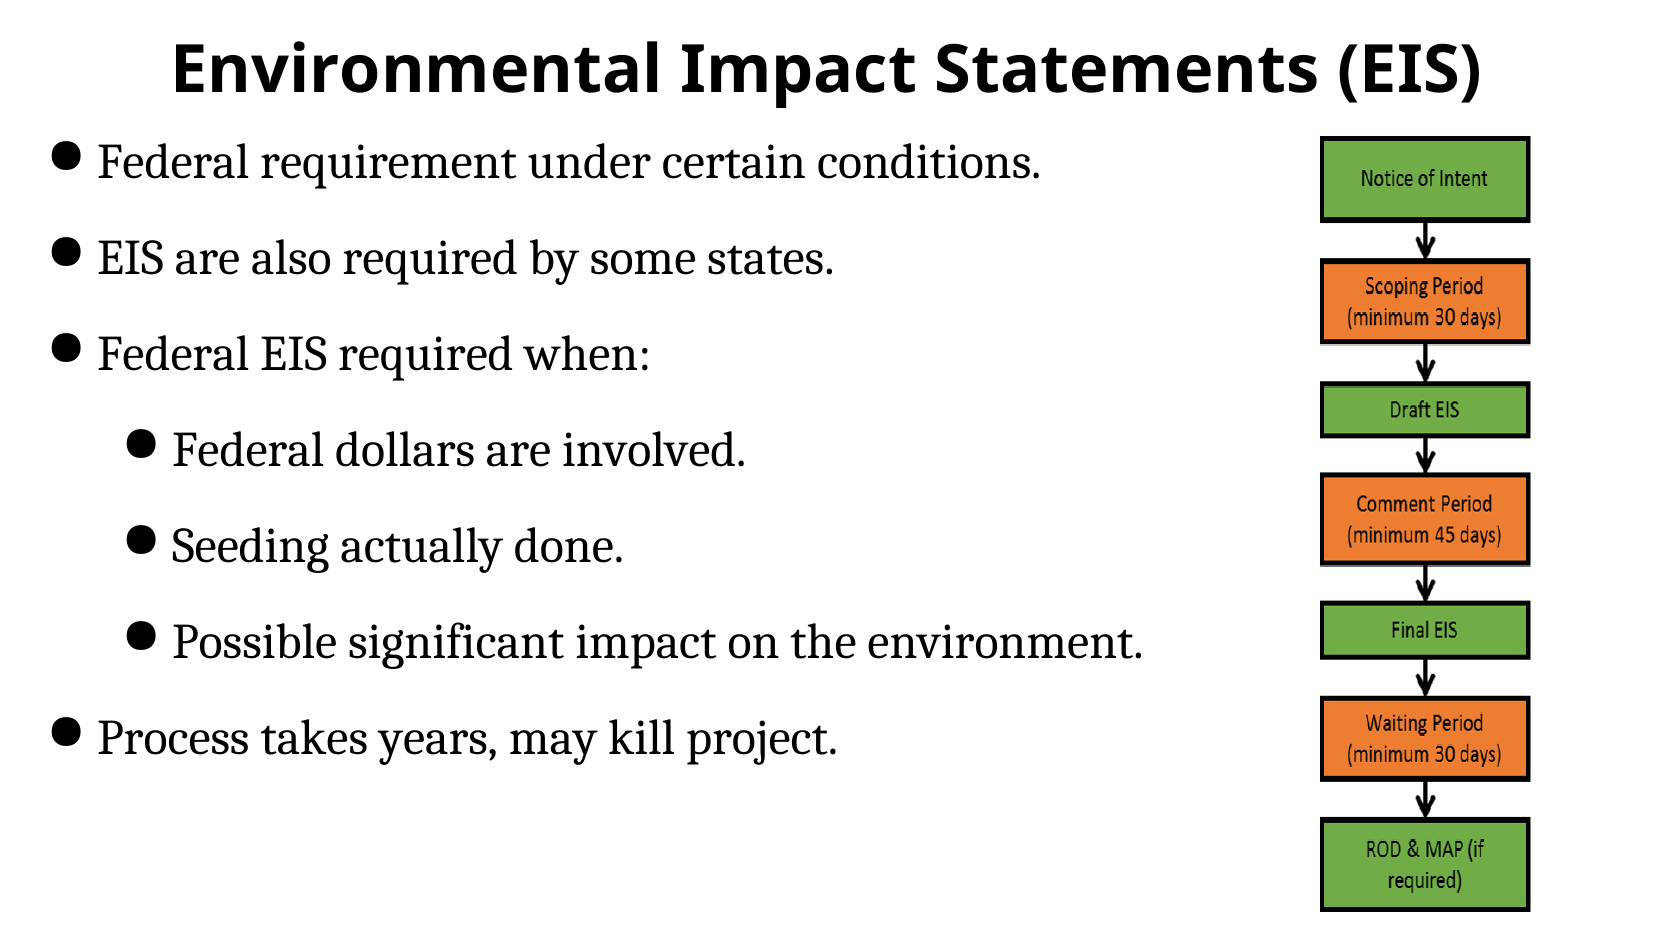

# Environmental Impact Statements (EIS)
 Federal requirement under certain conditions.
 EIS are also required by some states.
 Federal EIS required when:
 Federal dollars are involved.
 Seeding actually done.
 Possible significant impact on the environment.
 Process takes years, may kill project.